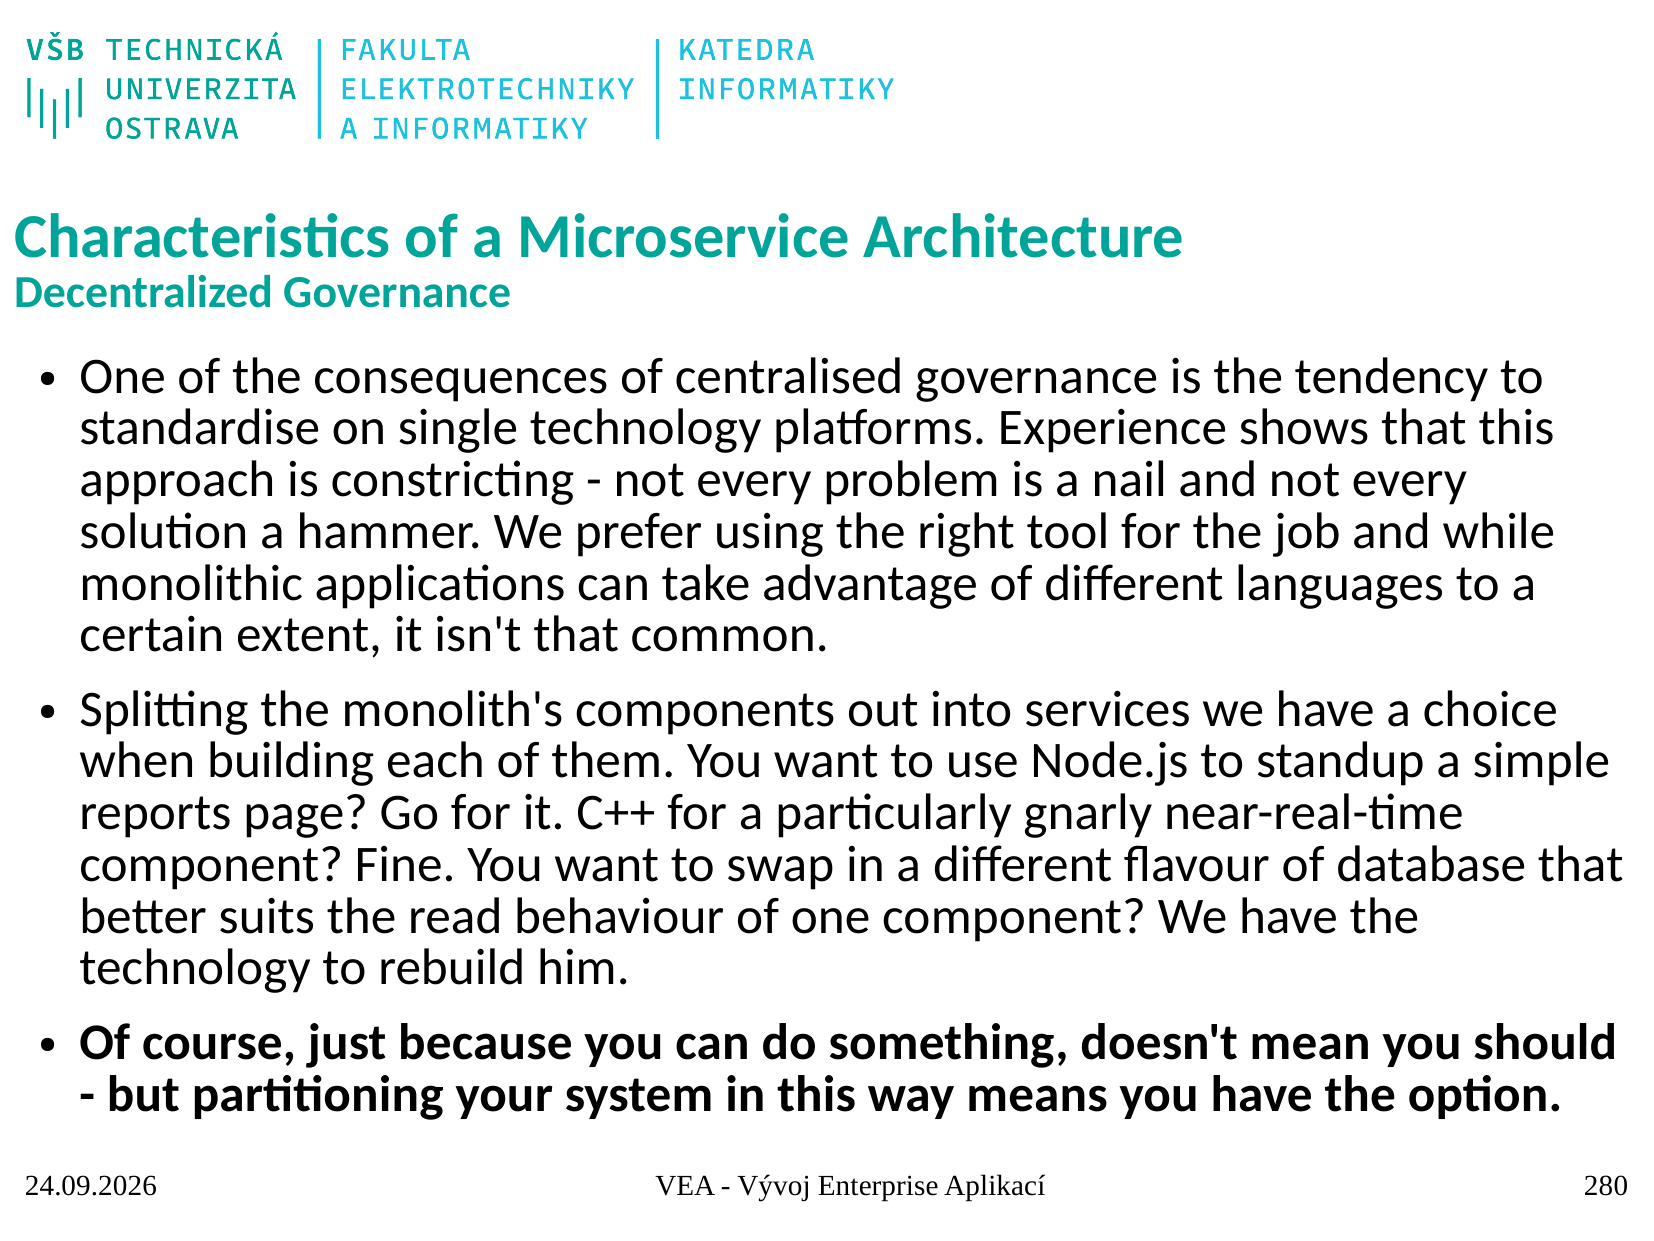

# Characteristics of a Microservice Architecture Decentralized Governance
One of the consequences of centralised governance is the tendency to standardise on single technology platforms. Experience shows that this approach is constricting - not every problem is a nail and not every solution a hammer. We prefer using the right tool for the job and while monolithic applications can take advantage of different languages to a certain extent, it isn't that common.
Splitting the monolith's components out into services we have a choice when building each of them. You want to use Node.js to standup a simple reports page? Go for it. C++ for a particularly gnarly near-real-time component? Fine. You want to swap in a different flavour of database that better suits the read behaviour of one component? We have the technology to rebuild him.
Of course, just because you can do something, doesn't mean you should - but partitioning your system in this way means you have the option.
VEA - Vývoj Enterprise Aplikací
280